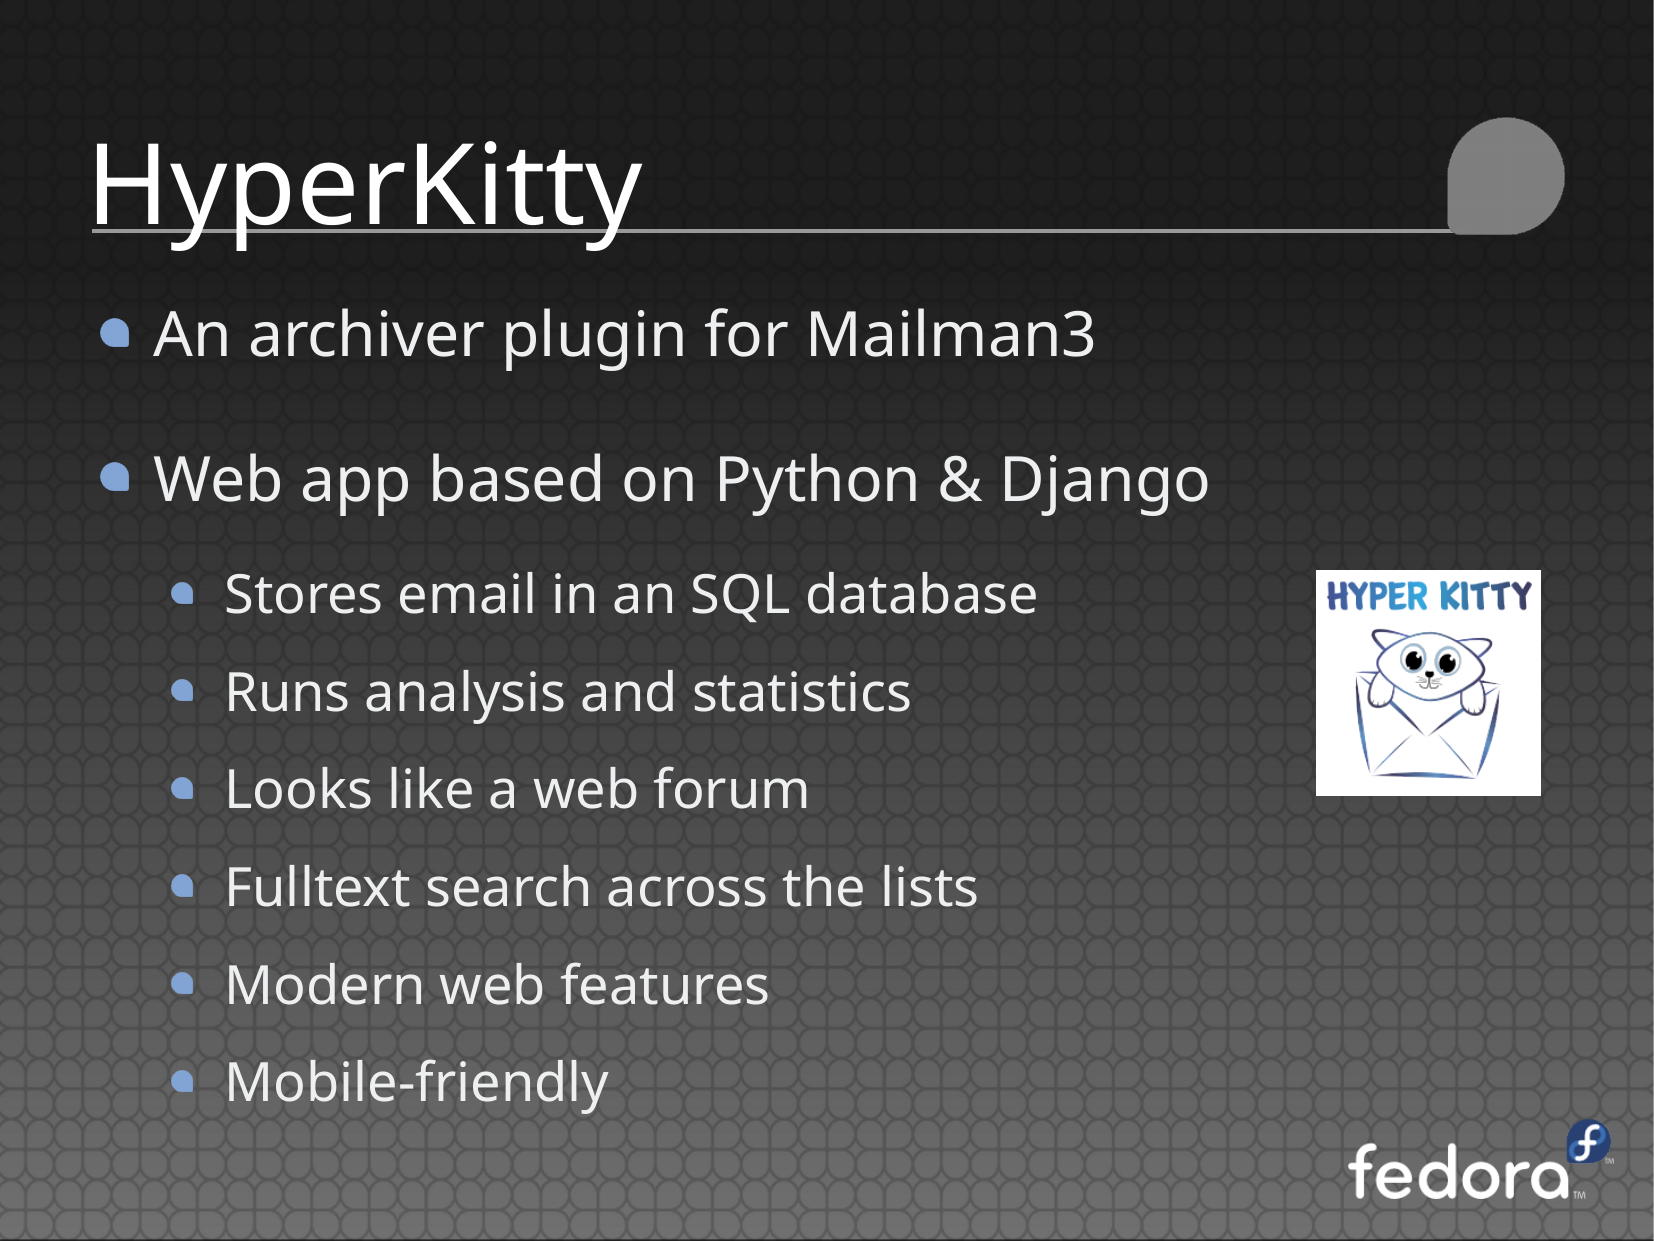

# HyperKitty
An archiver plugin for Mailman3
Web app based on Python & Django
Stores email in an SQL database
Runs analysis and statistics
Looks like a web forum
Fulltext search across the lists
Modern web features
Mobile-friendly